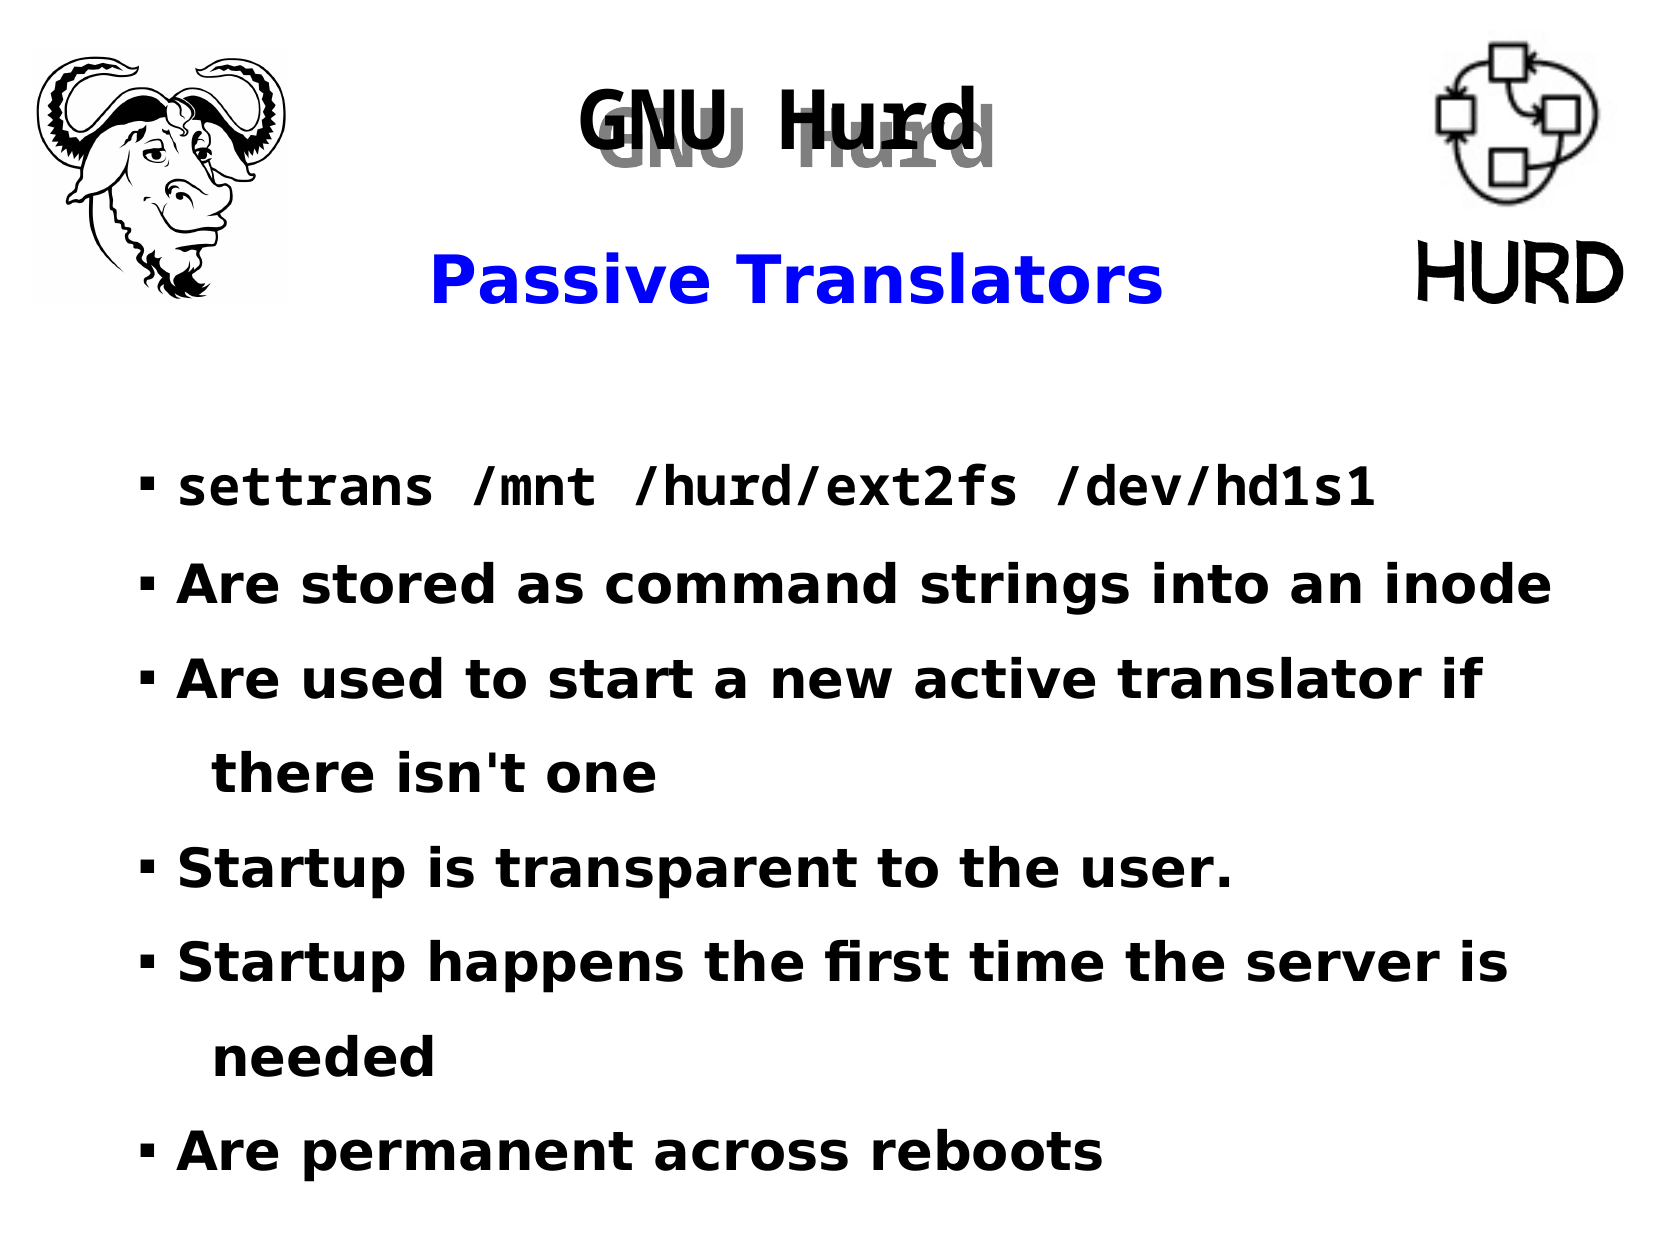

GNU Hurd
Passive Translators
settrans /mnt /hurd/ext2fs /dev/hd1s1
Are stored as command strings into an inode
Are used to start a new active translator if there isn't one
Startup is transparent to the user.
Startup happens the first time the server is needed
Are permanent across reboots